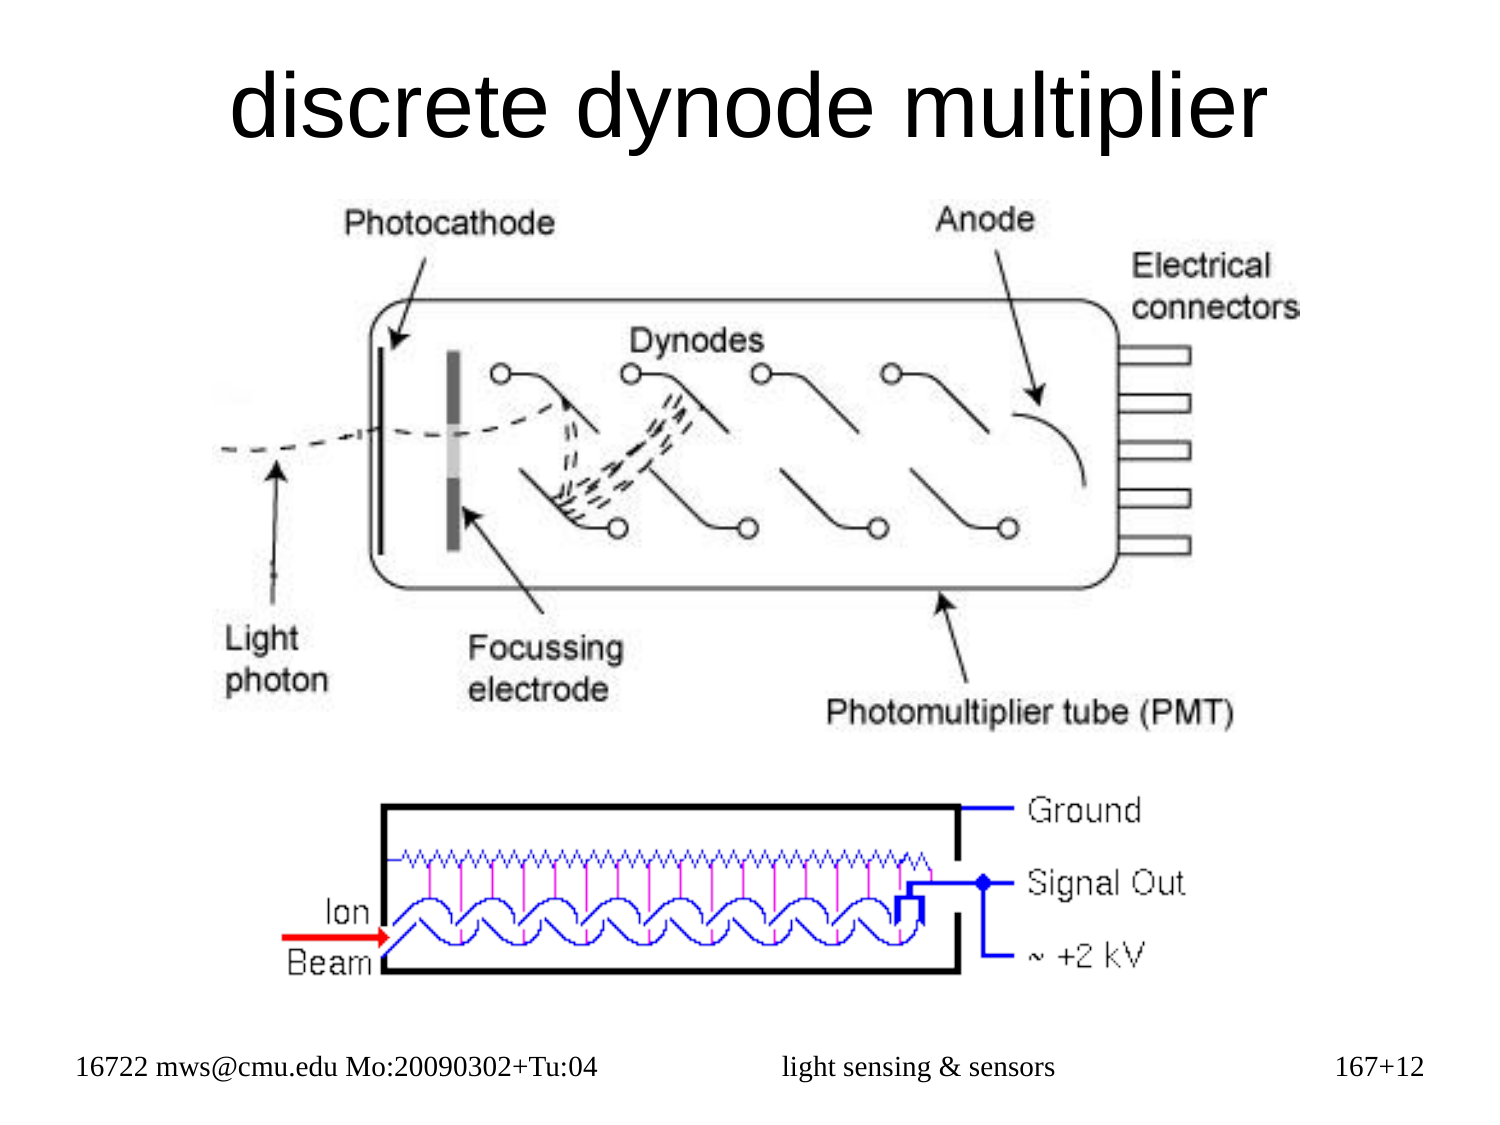

# discrete dynode multiplier
16722 mws@cmu.edu Mo:20090302+Tu:04
light sensing & sensors
12